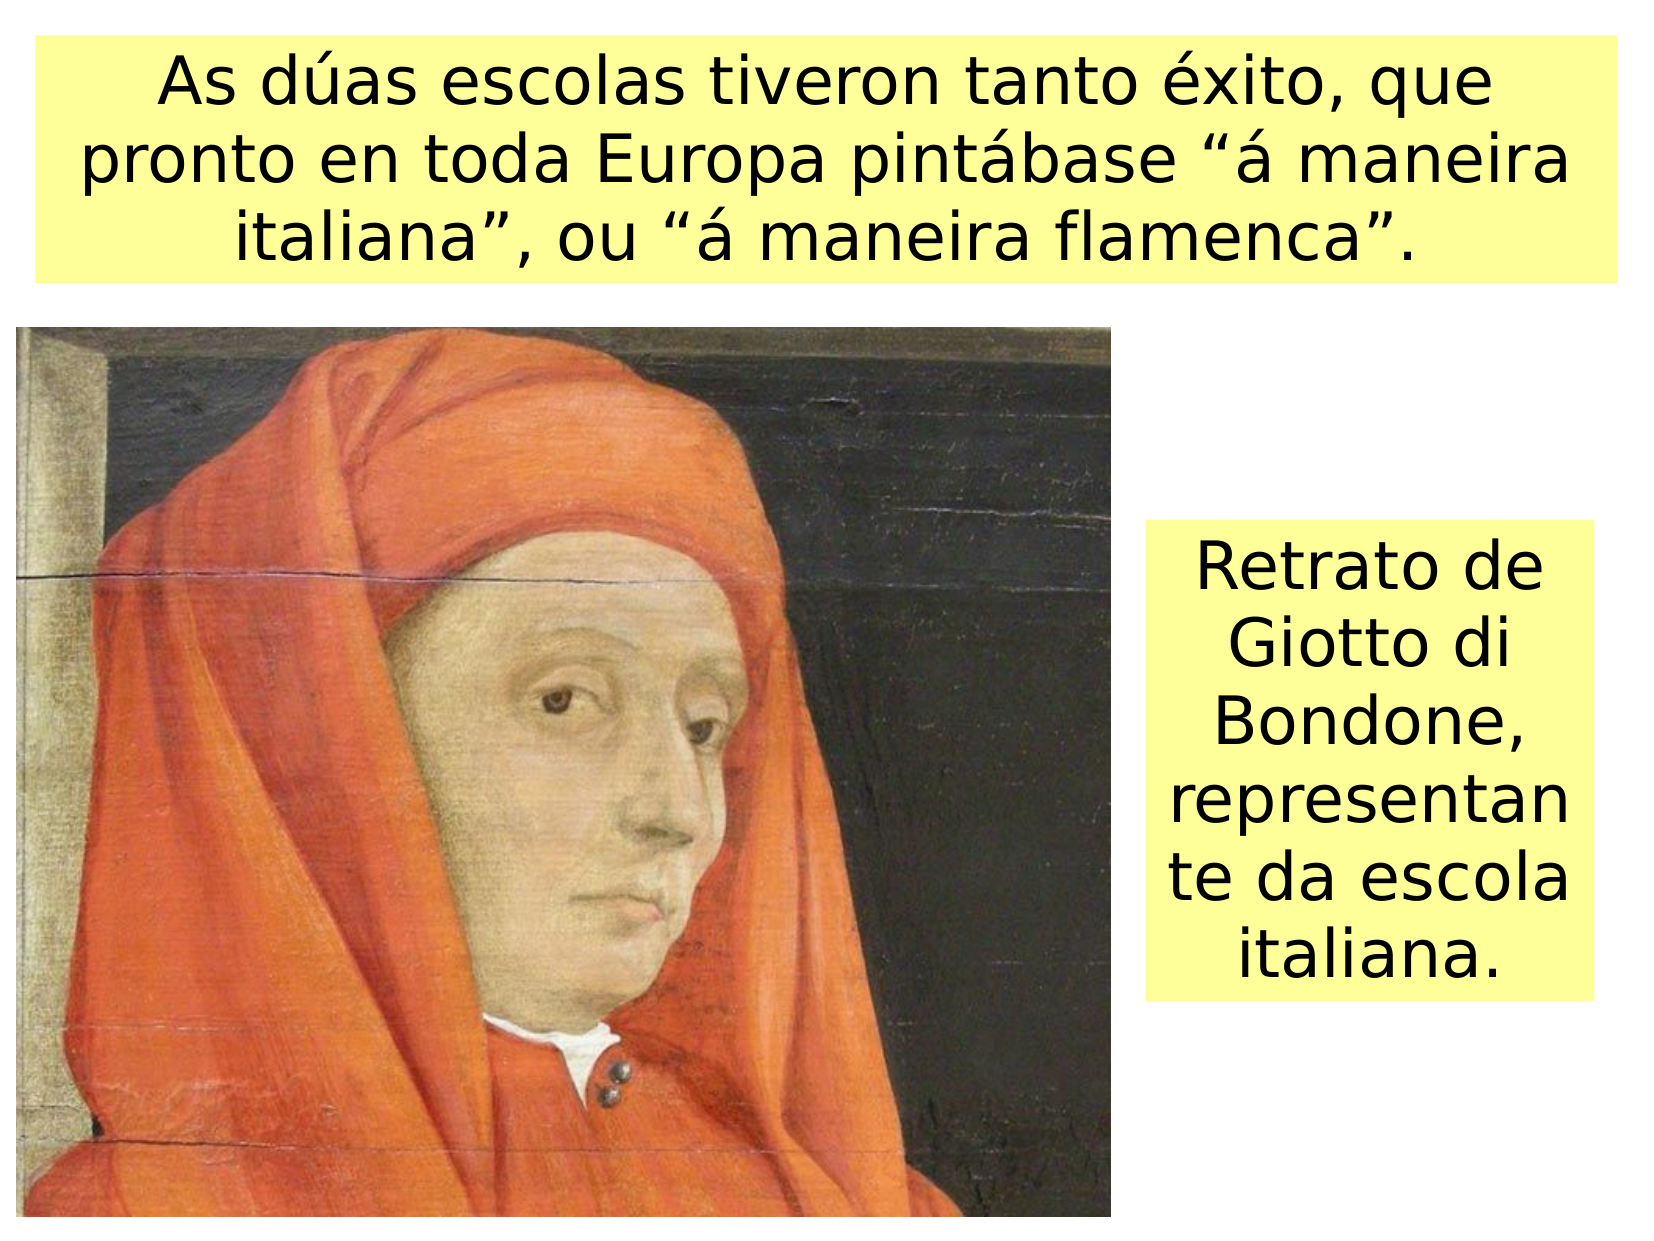

As dúas escolas tiveron tanto éxito, que pronto en toda Europa pintábase “á maneira italiana”, ou “á maneira flamenca”.
Retrato de Giotto di Bondone, representante da escola italiana.